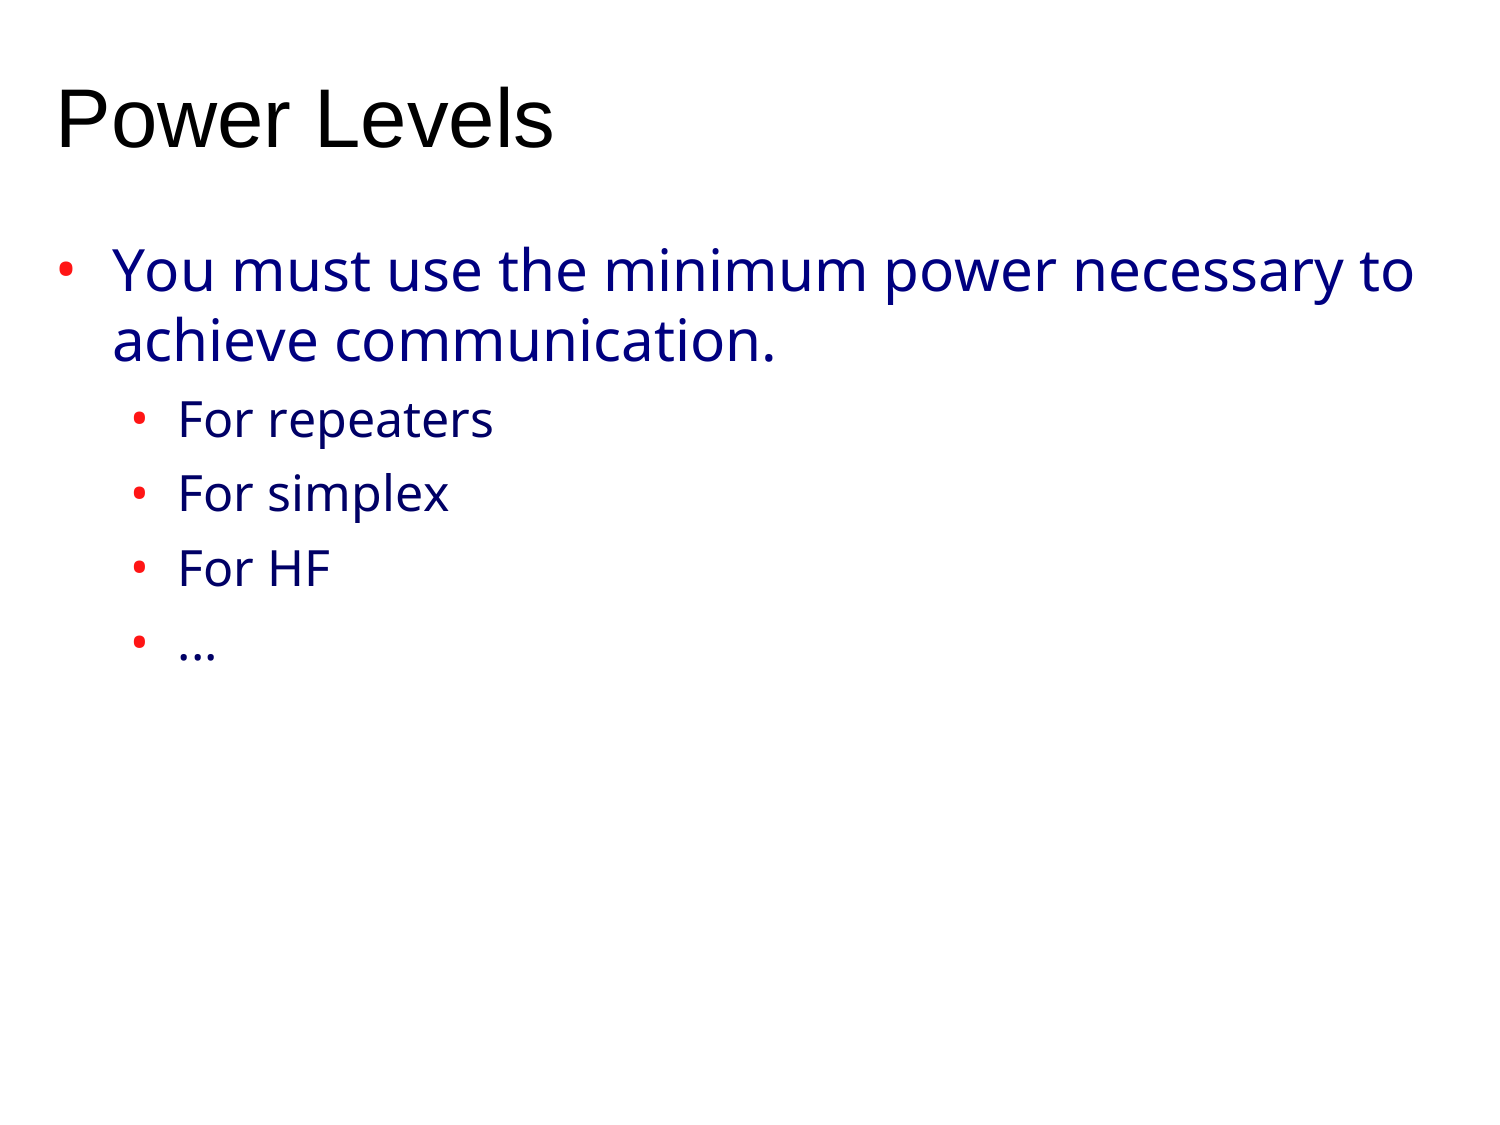

# Power Levels
You must use the minimum power necessary to achieve communication.
For repeaters
For simplex
For HF
...